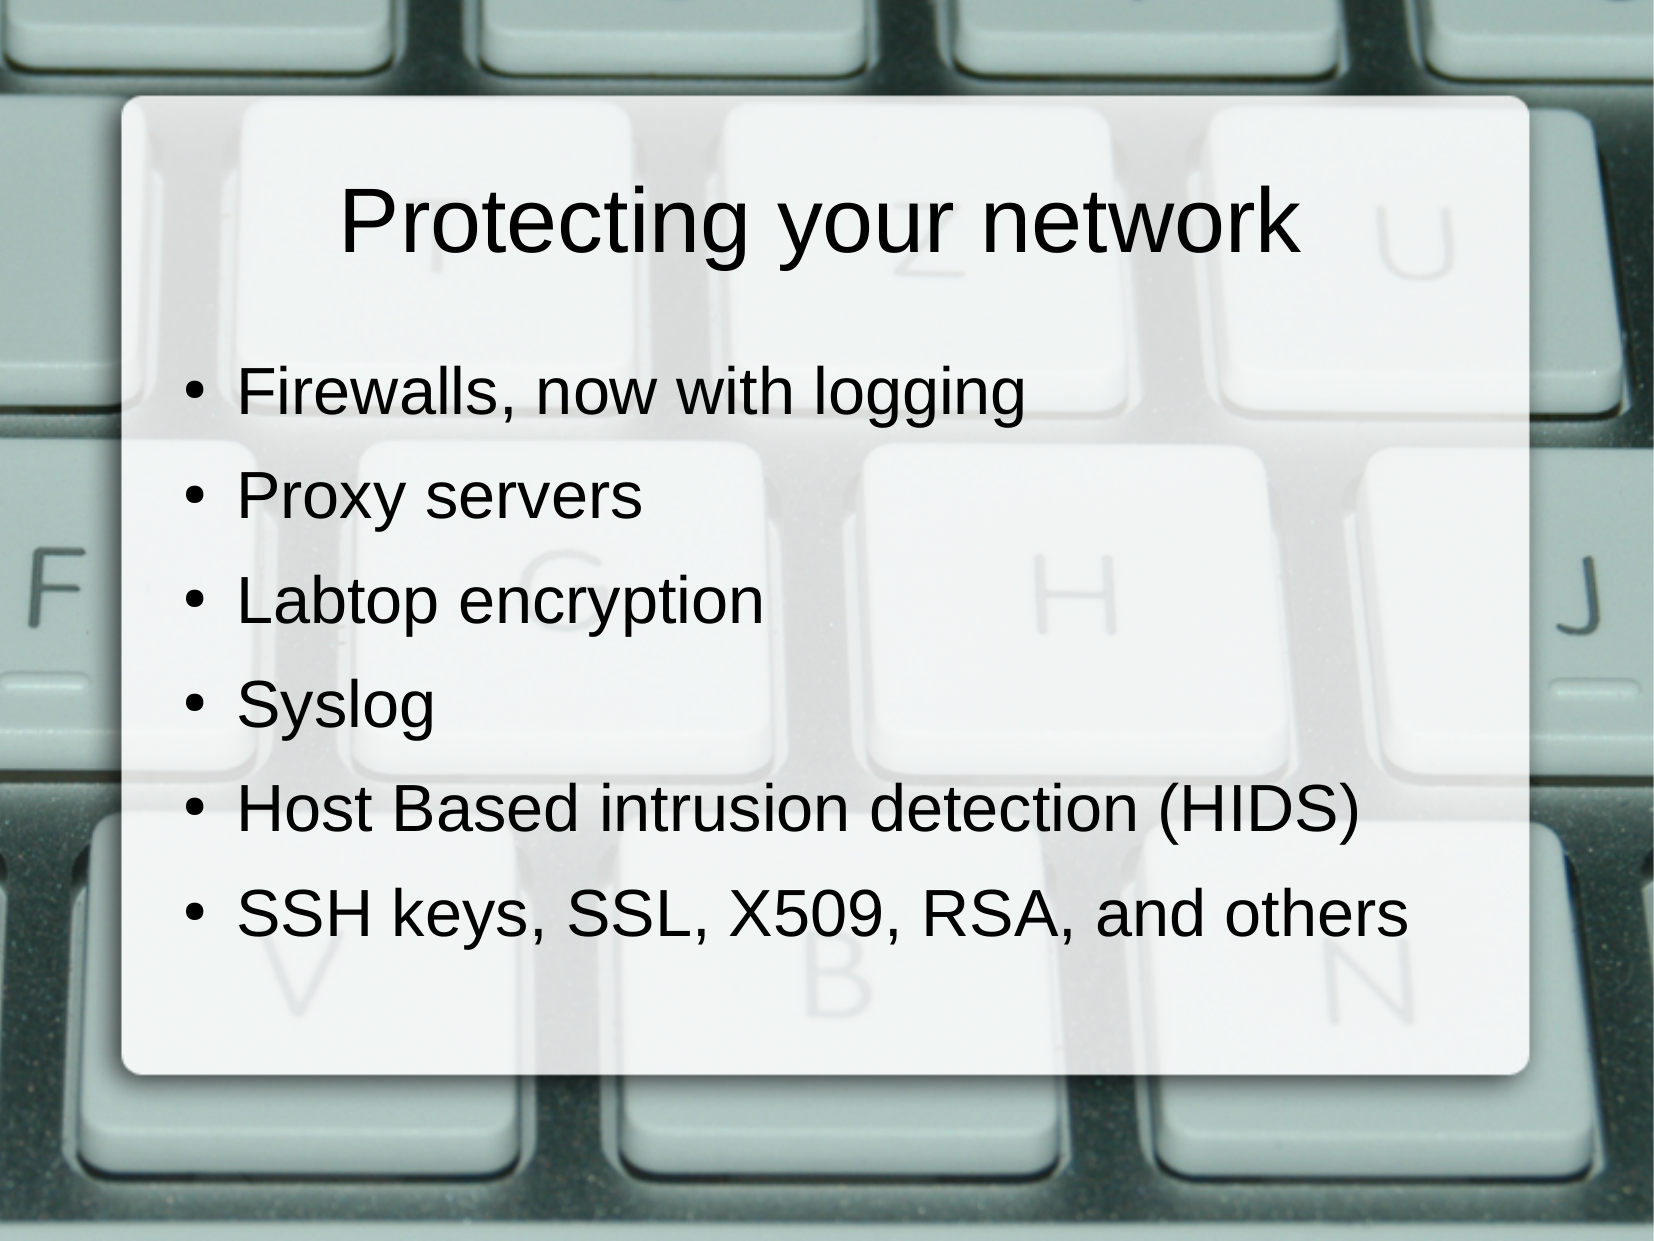

# Protecting your network
Firewalls, now with logging
Proxy servers
Labtop encryption
Syslog
Host Based intrusion detection (HIDS)
SSH keys, SSL, X509, RSA, and others